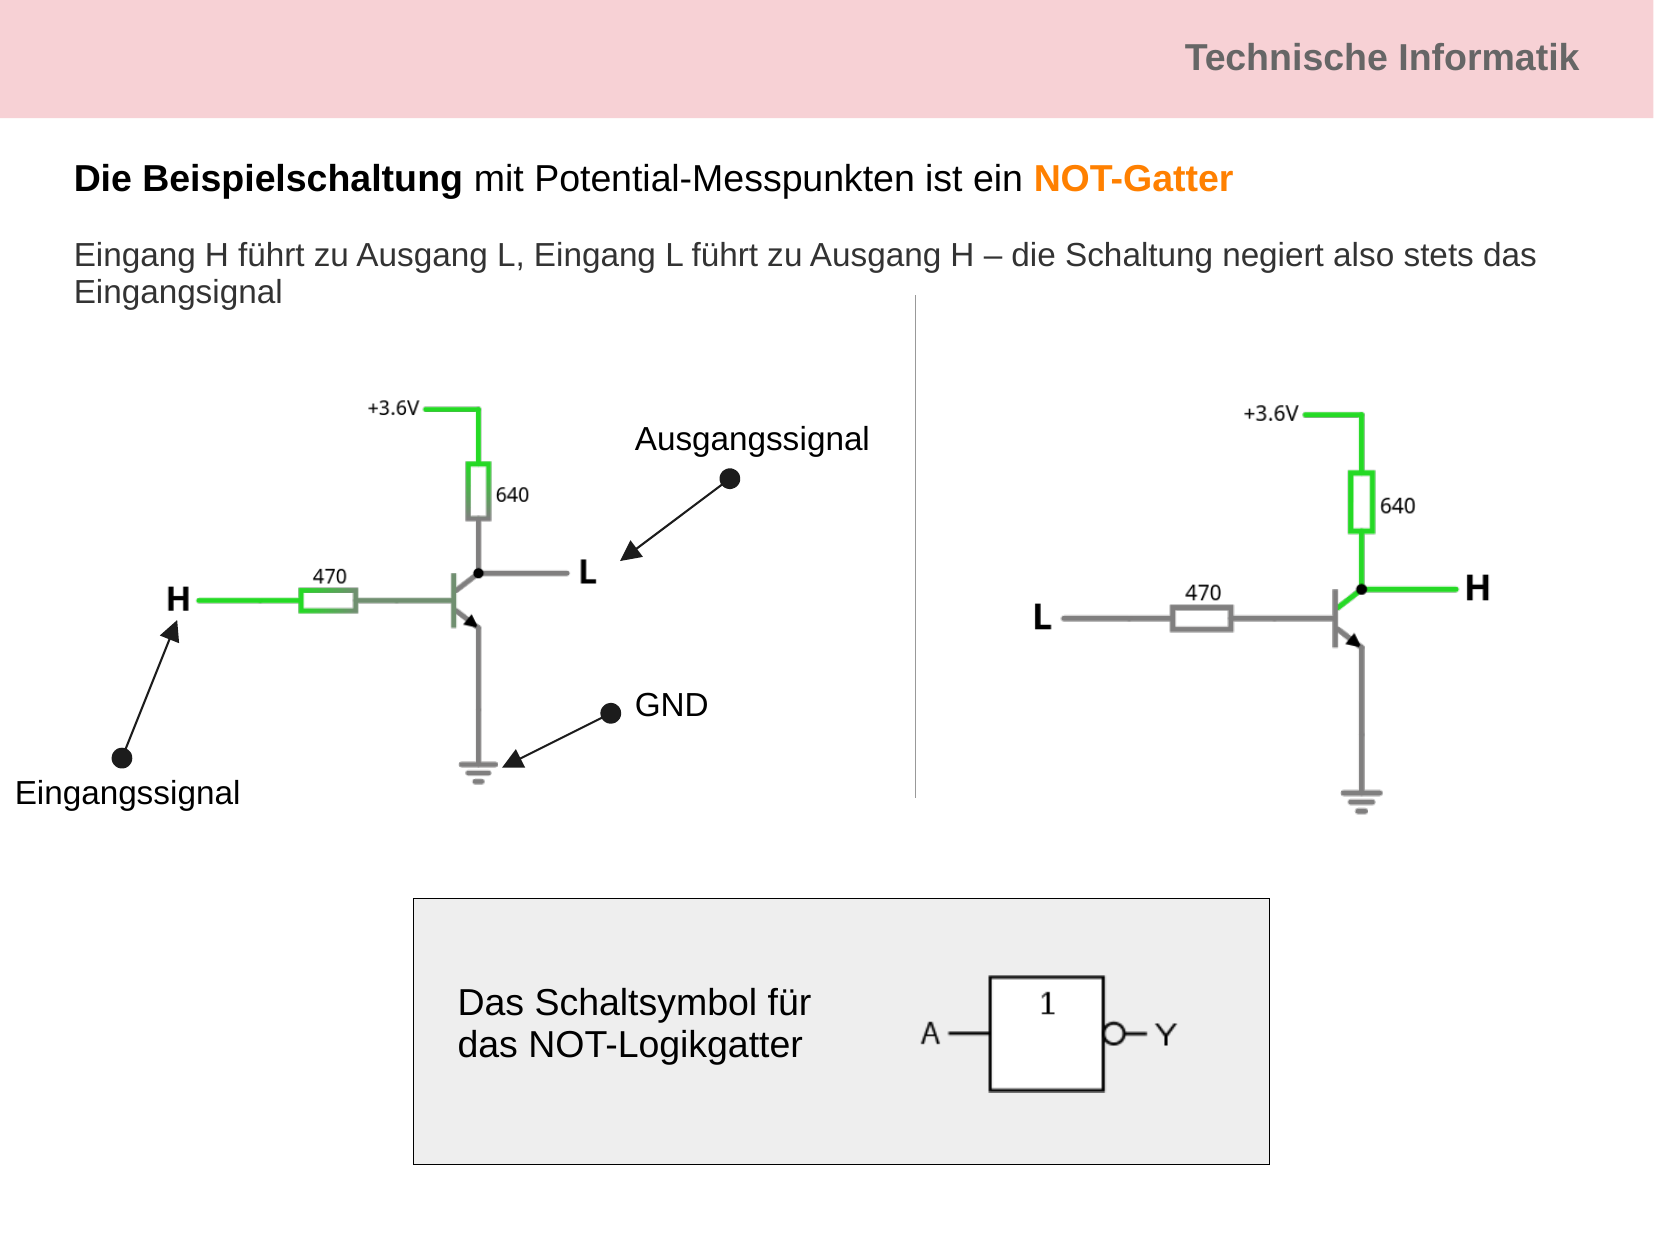

Technische Informatik
Die Beispielschaltung mit Potential-Messpunkten ist ein NOT-Gatter
Eingang H führt zu Ausgang L, Eingang L führt zu Ausgang H – die Schaltung negiert also stets das Eingangsignal
Ausgangssignal
GND
Eingangssignal
C
Das Schaltsymbol für das NOT-Logikgatter